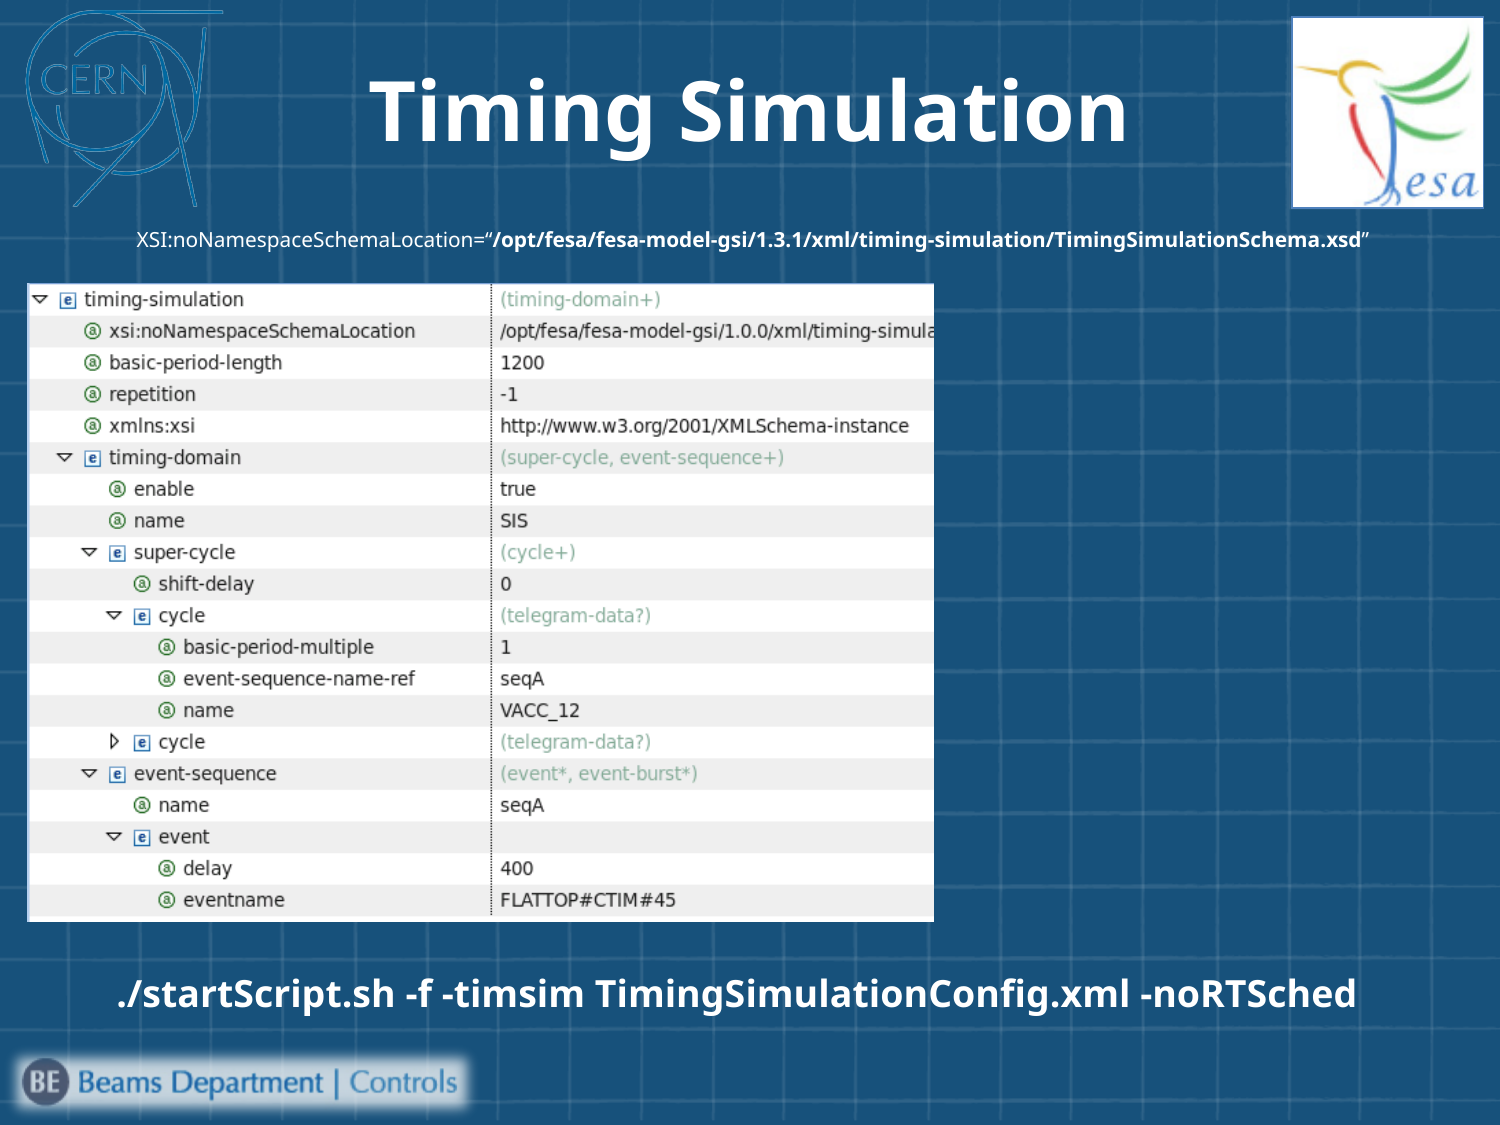

# Timing Simulation
XSI:noNamespaceSchemaLocation=“/opt/fesa/fesa-model-gsi/1.3.1/xml/timing-simulation/TimingSimulationSchema.xsd”
./startScript.sh -f -timsim TimingSimulationConfig.xml -noRTSched